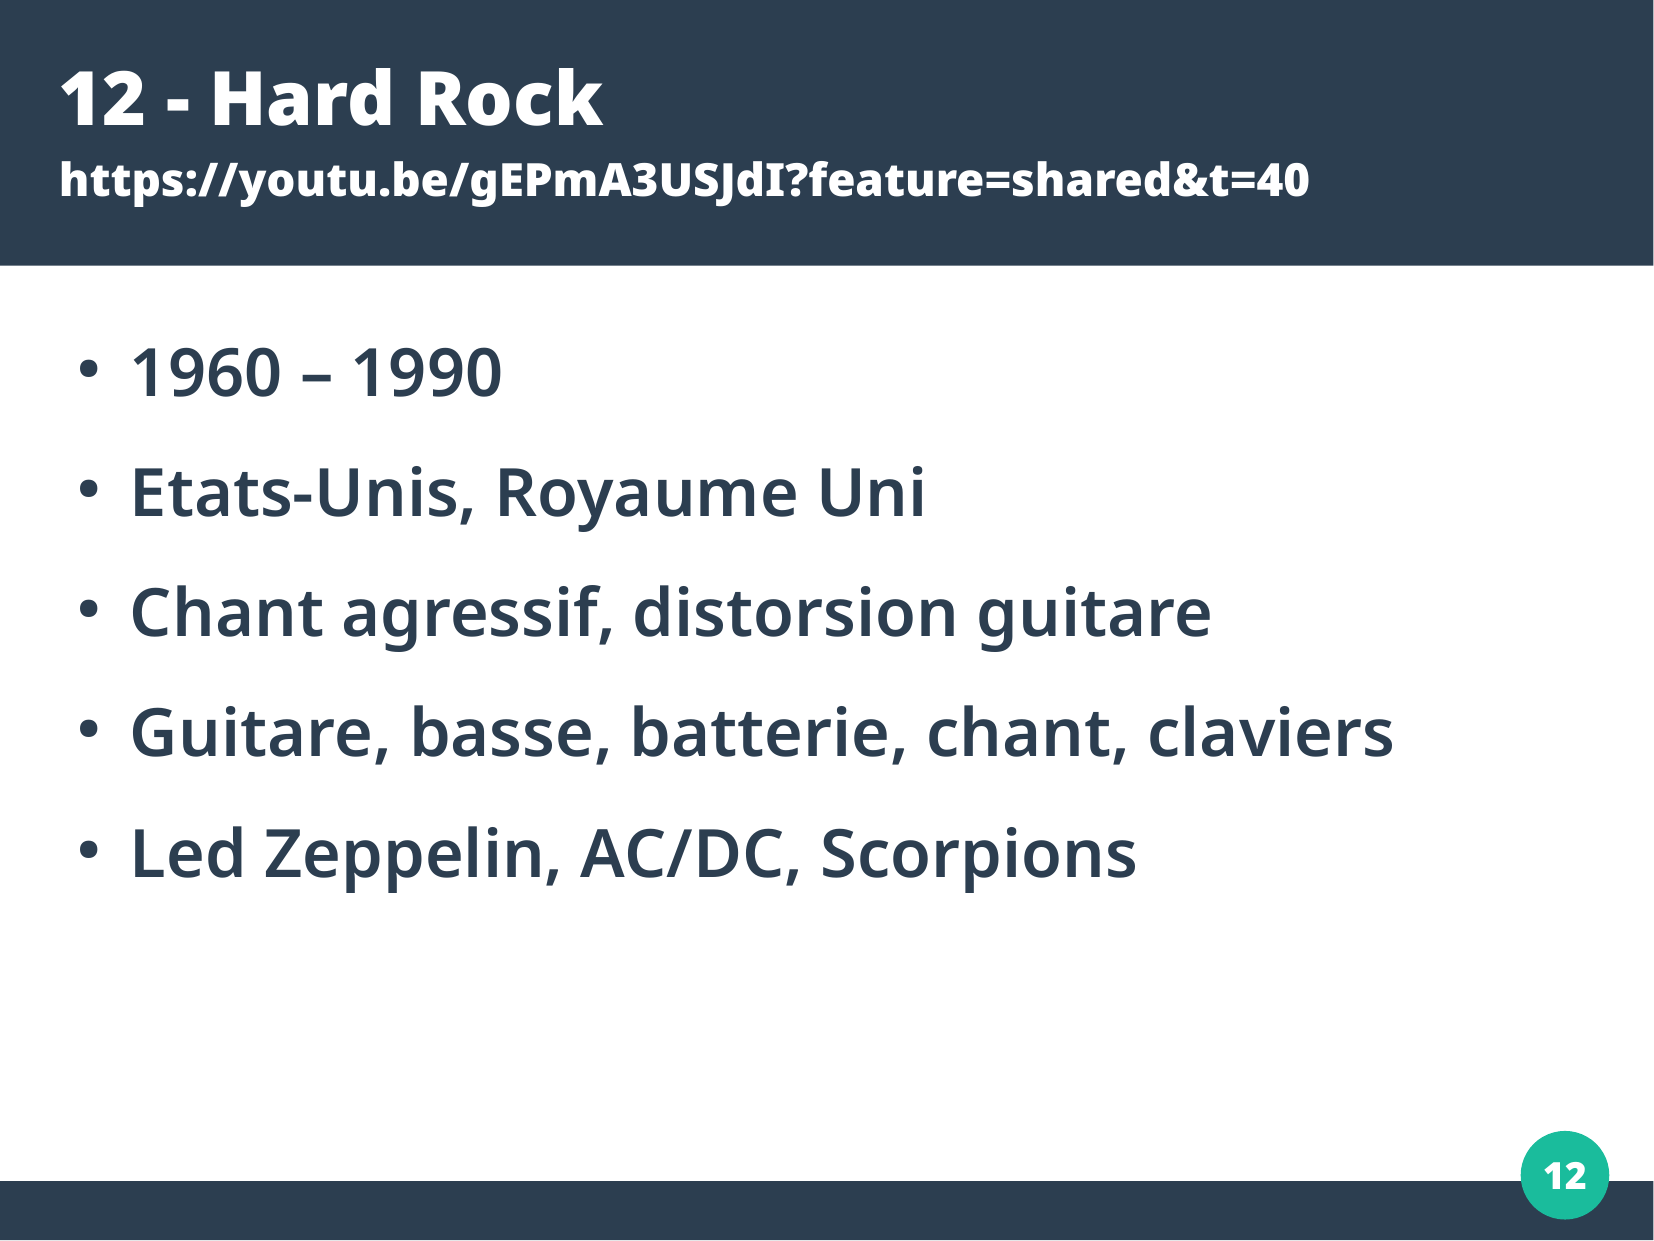

# 12 - Hard Rock https://youtu.be/gEPmA3USJdI?feature=shared&t=40
1960 – 1990
Etats-Unis, Royaume Uni
Chant agressif, distorsion guitare
Guitare, basse, batterie, chant, claviers
Led Zeppelin, AC/DC, Scorpions
12